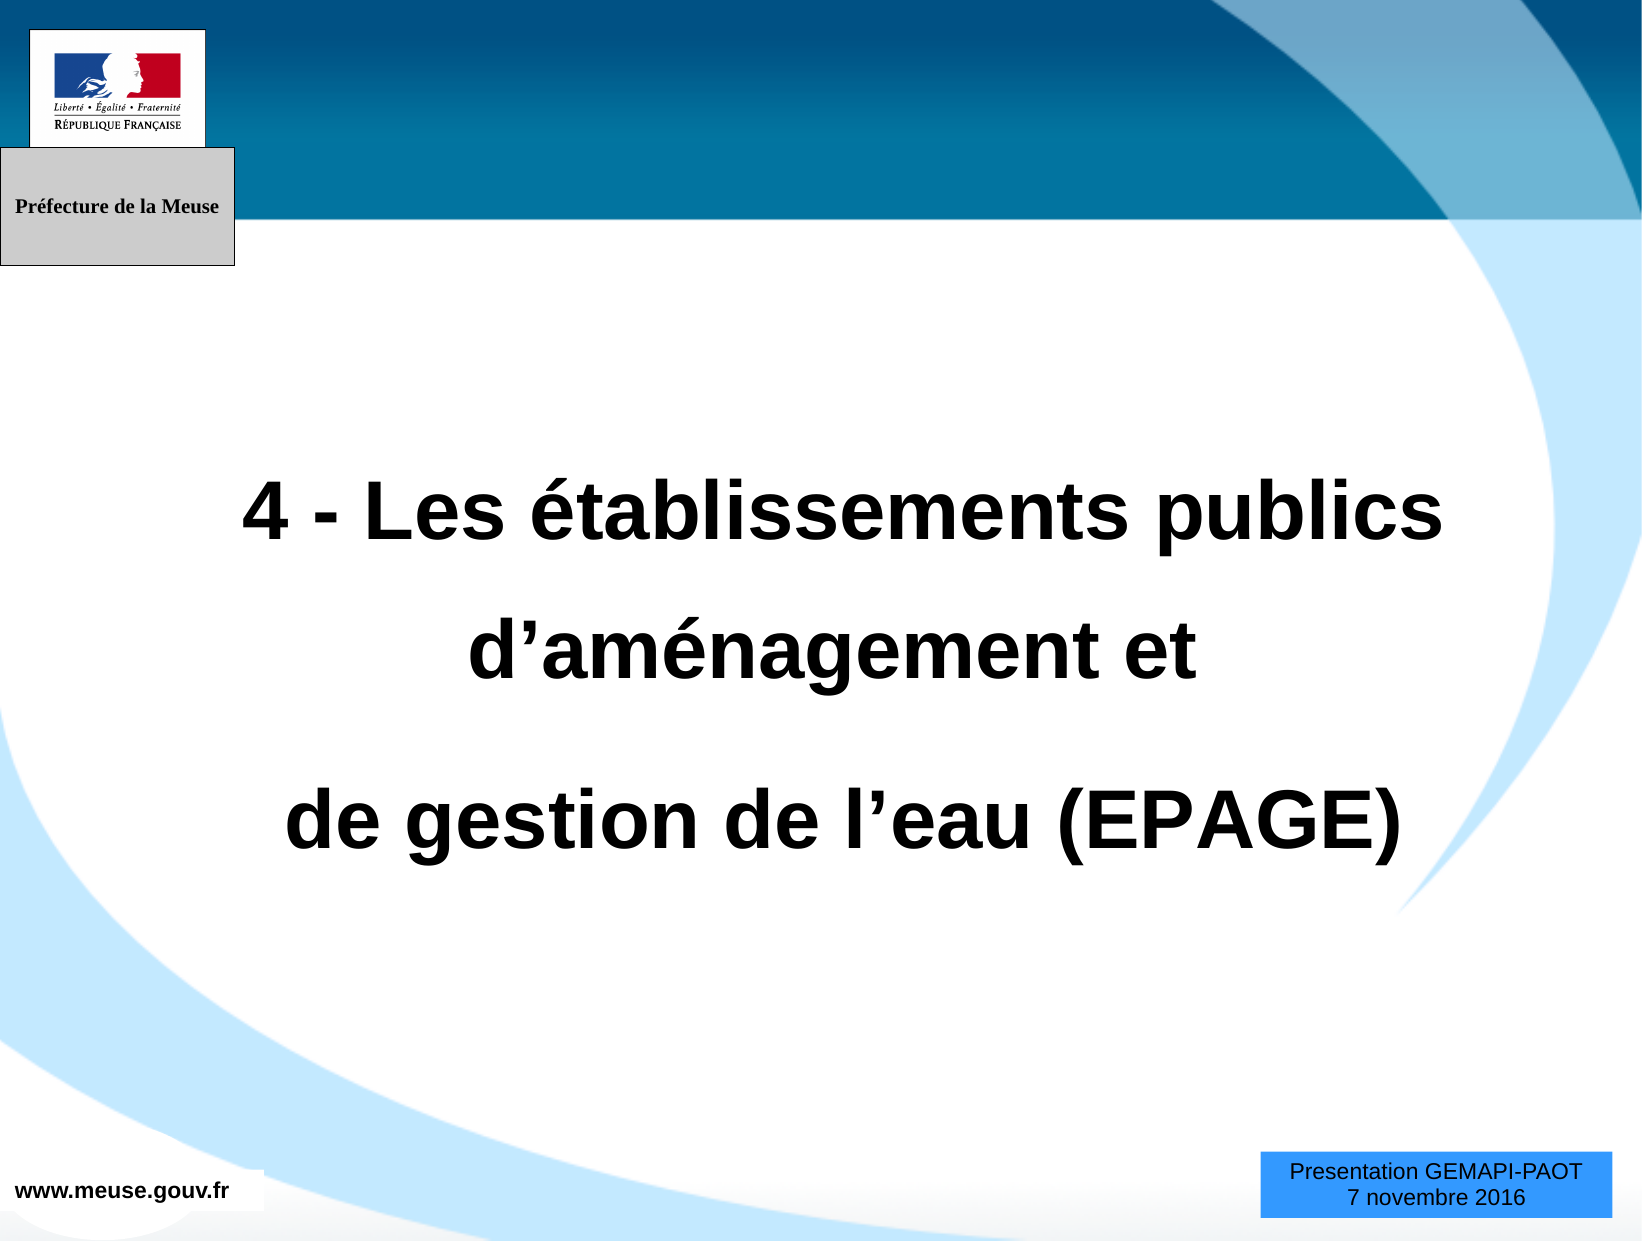

# 4 - Les établissements publics d’aménagement et
de gestion de l’eau (EPAGE)